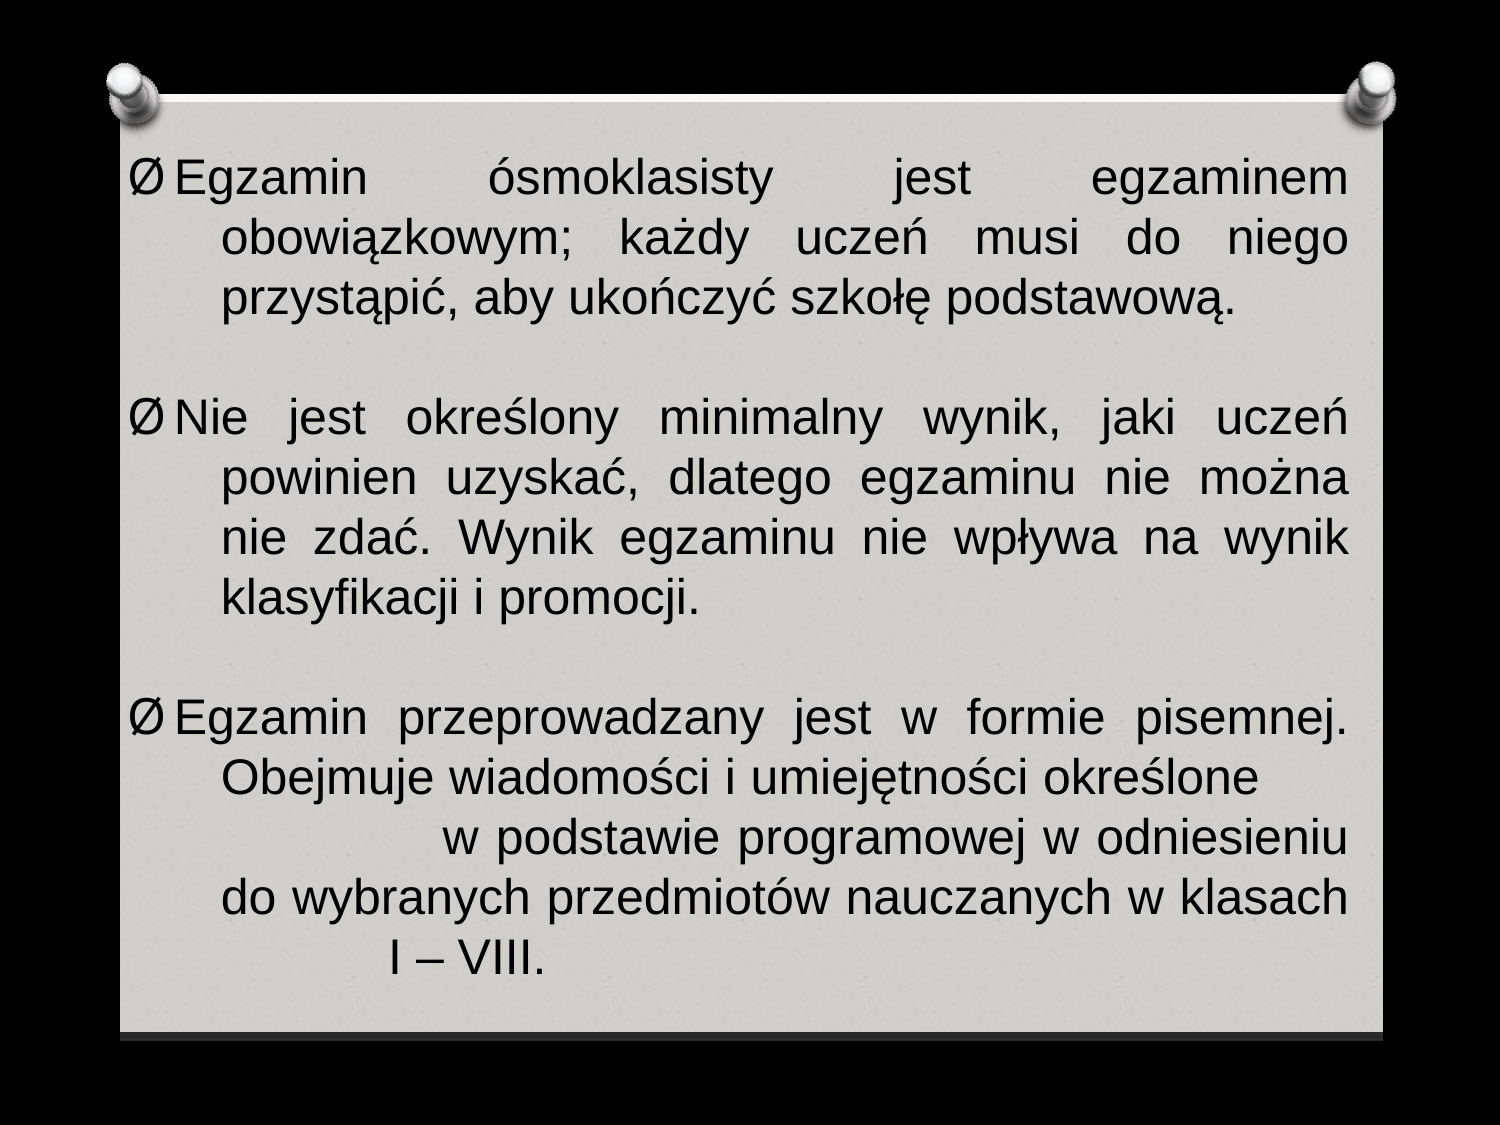

Egzamin ósmoklasisty jest egzaminem obowiązkowym; każdy uczeń musi do niego przystąpić, aby ukończyć szkołę podstawową.
Nie jest określony minimalny wynik, jaki uczeń powinien uzyskać, dlatego egzaminu nie można nie zdać. Wynik egzaminu nie wpływa na wynik klasyfikacji i promocji.
Egzamin przeprowadzany jest w formie pisemnej. Obejmuje wiadomości i umiejętności określone w podstawie programowej w odniesieniu do wybranych przedmiotów nauczanych w klasach I – VIII.